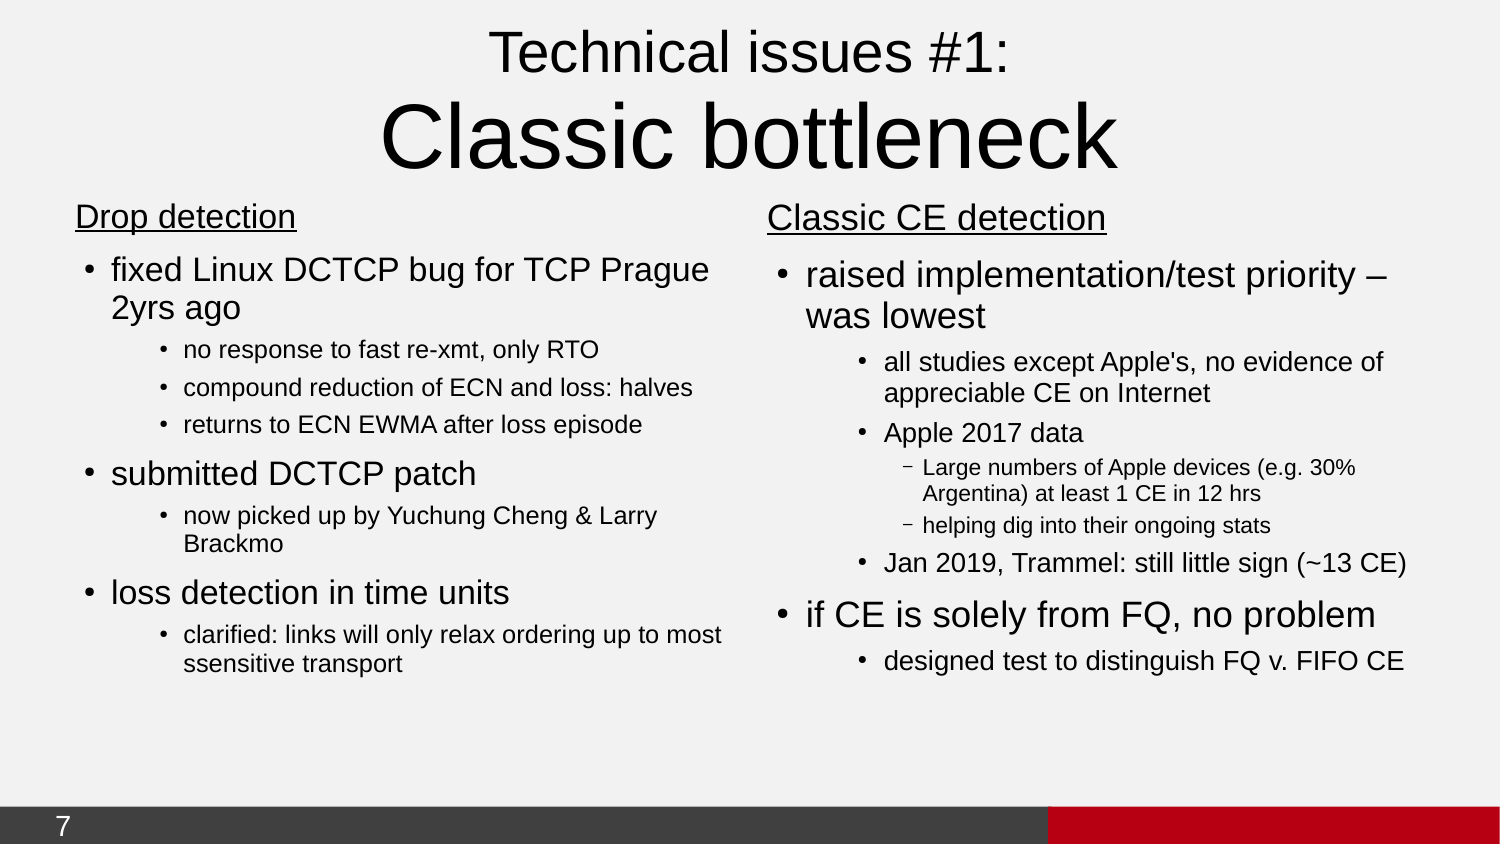

# Technical issues #1: Classic bottleneck
Drop detection
fixed Linux DCTCP bug for TCP Prague 2yrs ago
no response to fast re-xmt, only RTO
compound reduction of ECN and loss: halves
returns to ECN EWMA after loss episode
submitted DCTCP patch
now picked up by Yuchung Cheng & Larry Brackmo
loss detection in time units
clarified: links will only relax ordering up to most ssensitive transport
Classic CE detection
raised implementation/test priority – was lowest
all studies except Apple's, no evidence of appreciable CE on Internet
Apple 2017 data
Large numbers of Apple devices (e.g. 30% Argentina) at least 1 CE in 12 hrs
helping dig into their ongoing stats
Jan 2019, Trammel: still little sign (~13 CE)
if CE is solely from FQ, no problem
designed test to distinguish FQ v. FIFO CE
7